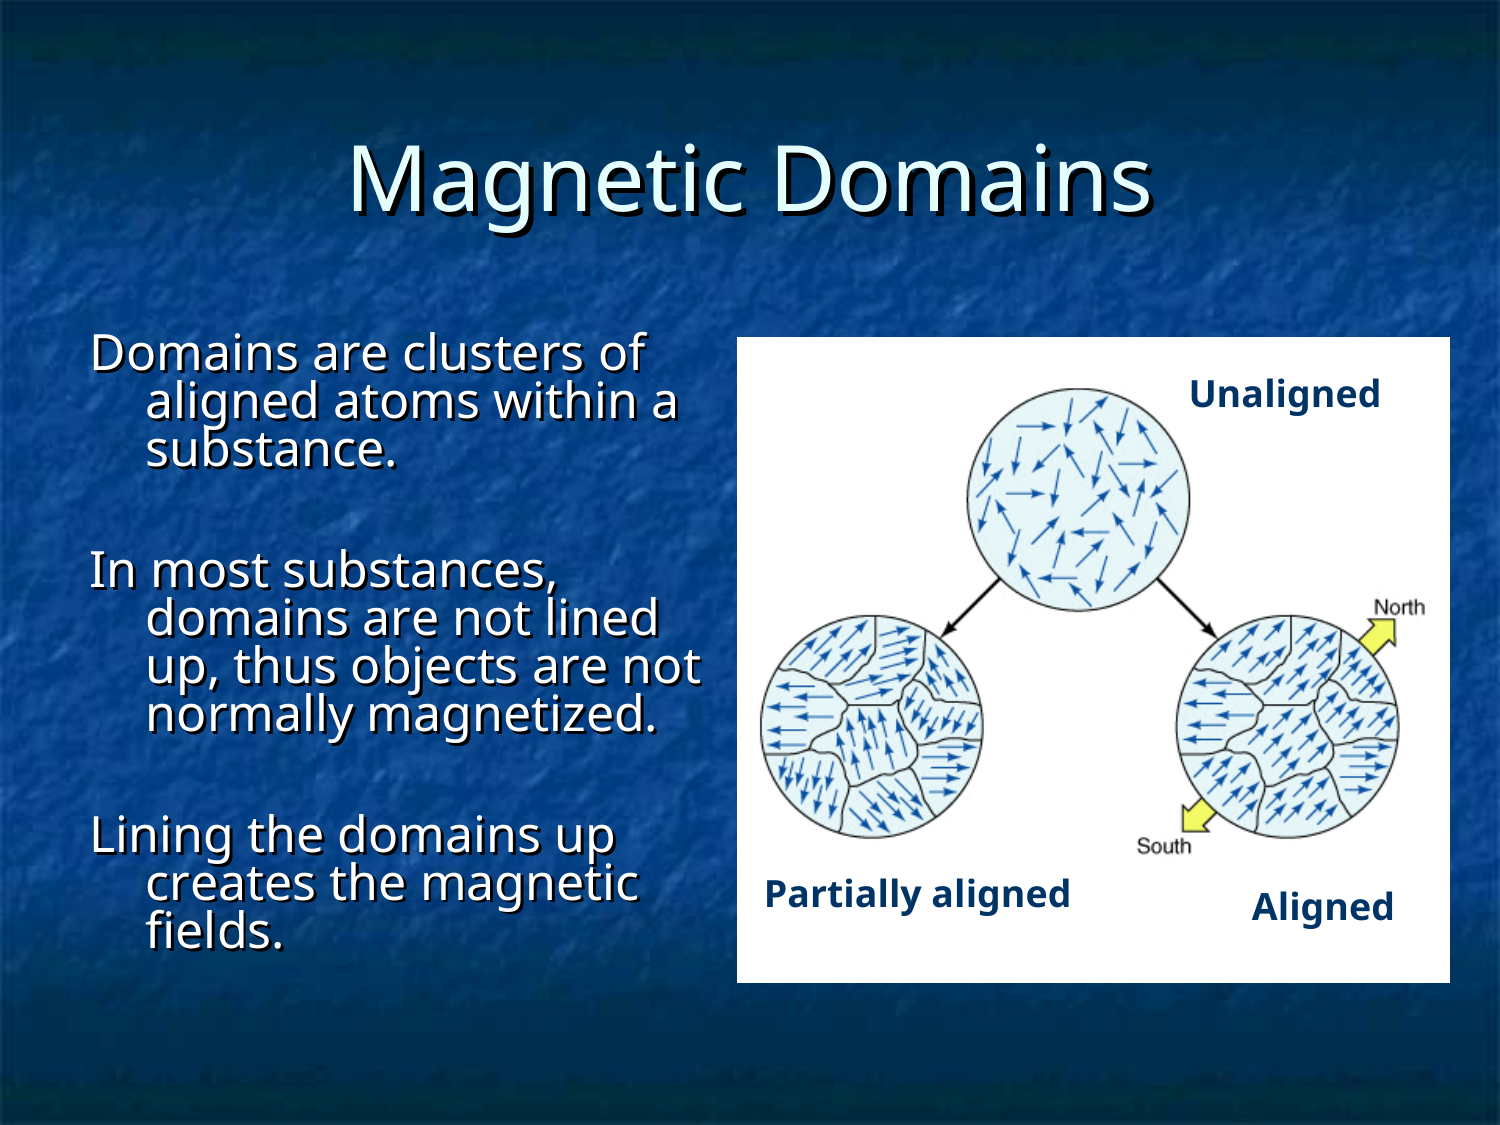

# Magnetic Domains
Domains are clusters of aligned atoms within a substance.
In most substances, domains are not lined up, thus objects are not normally magnetized.
Lining the domains up creates the magnetic fields.
Unaligned
Partially aligned
Aligned